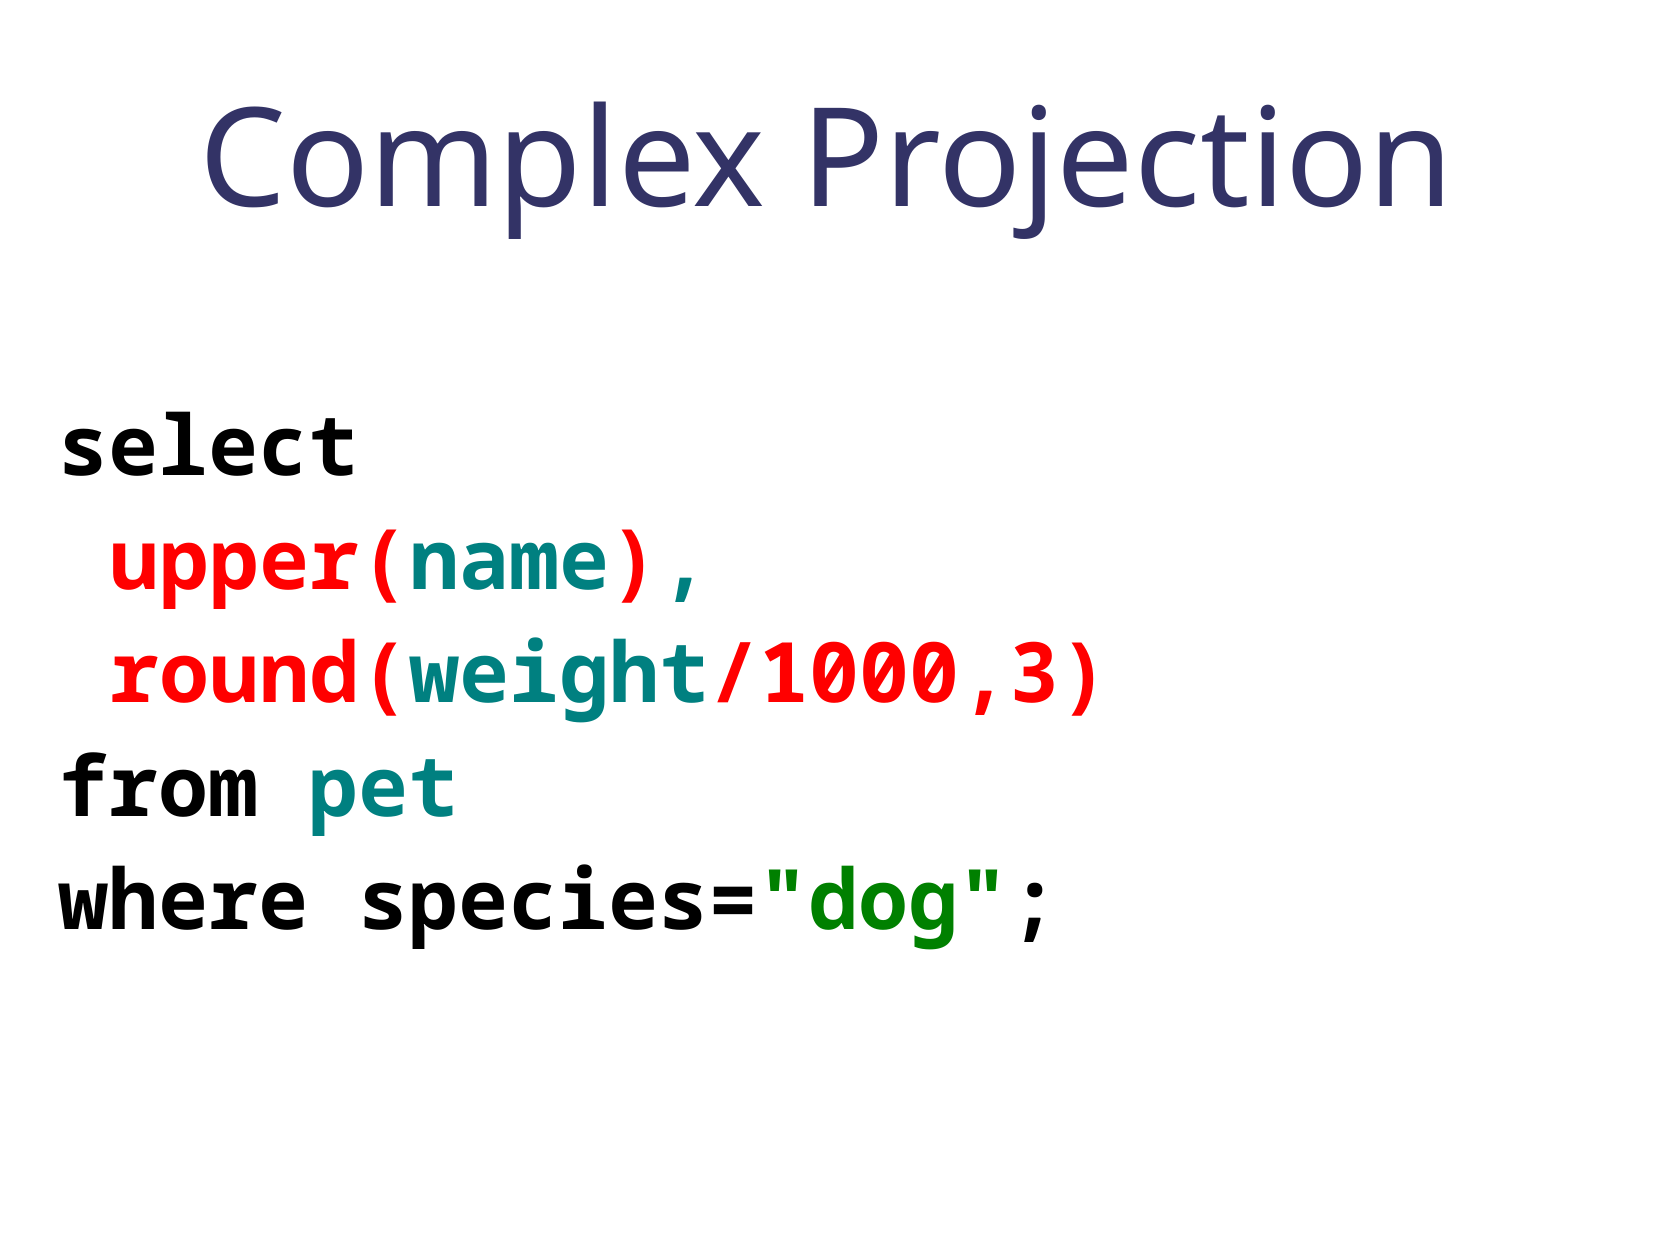

# Complex Projection
select
 upper(name),
 round(weight/1000,3)
from pet
where species="dog";